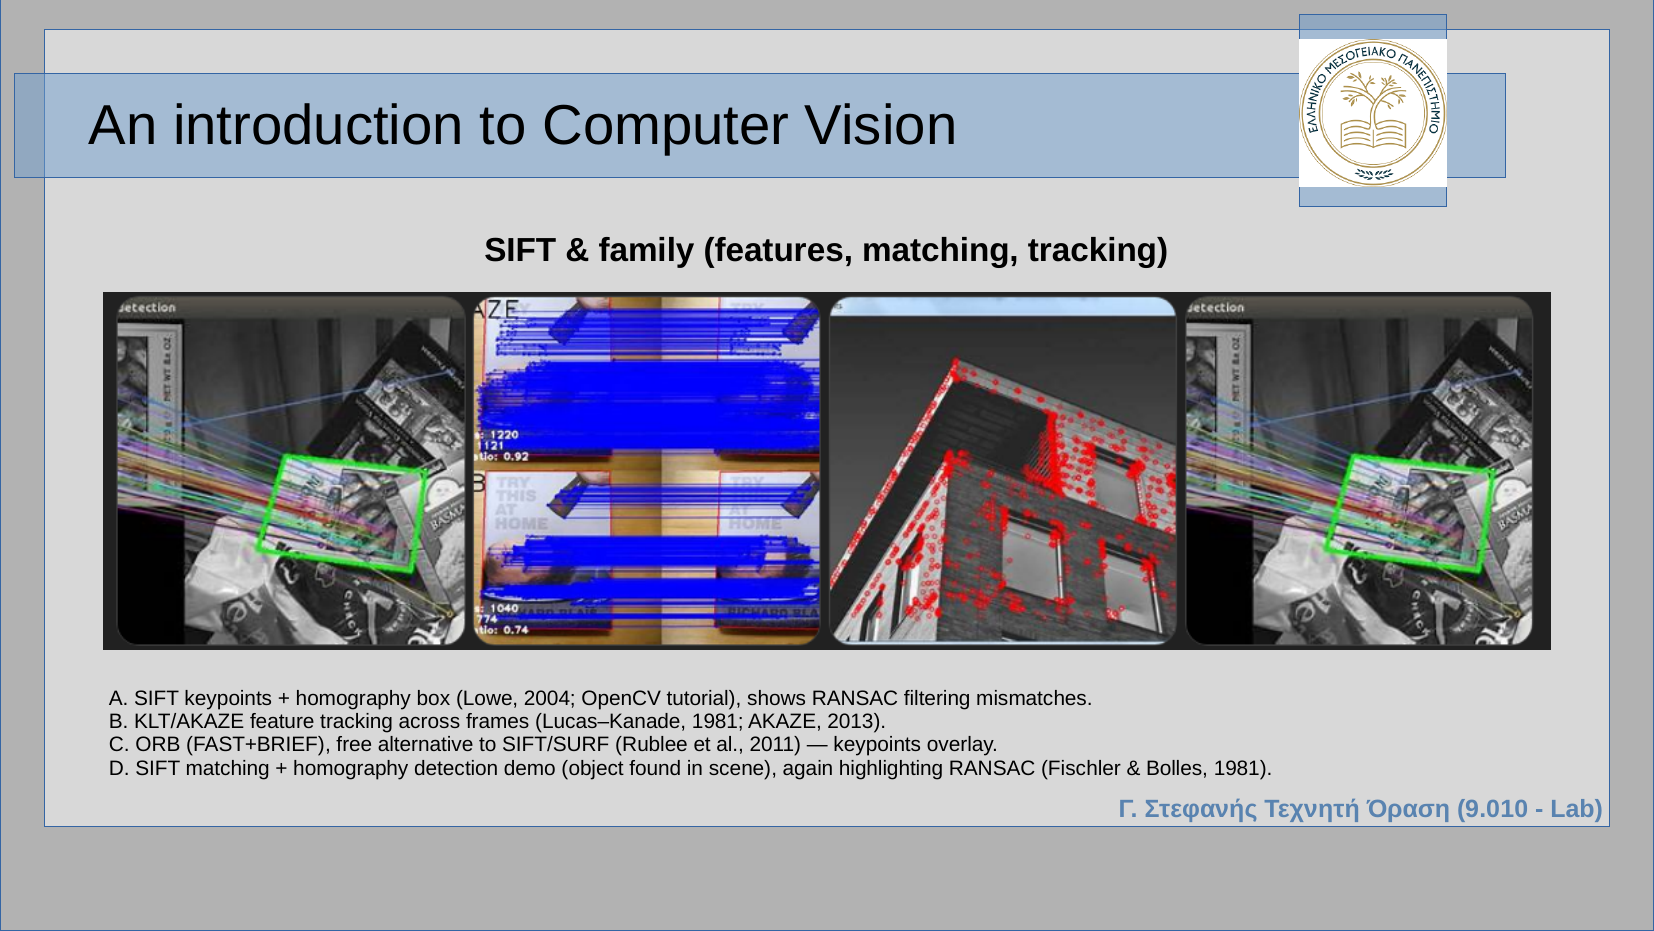

# An introduction to Computer Vision
SIFT & family (features, matching, tracking)
A. SIFT keypoints + homography box (Lowe, 2004; OpenCV tutorial), shows RANSAC filtering mismatches.
B. KLT/AKAZE feature tracking across frames (Lucas–Kanade, 1981; AKAZE, 2013).
C. ORB (FAST+BRIEF), free alternative to SIFT/SURF (Rublee et al., 2011) — keypoints overlay.
D. SIFT matching + homography detection demo (object found in scene), again highlighting RANSAC (Fischler & Bolles, 1981).
Γ. Στεφανής Τεχνητή Όραση (9.010 - Lab)